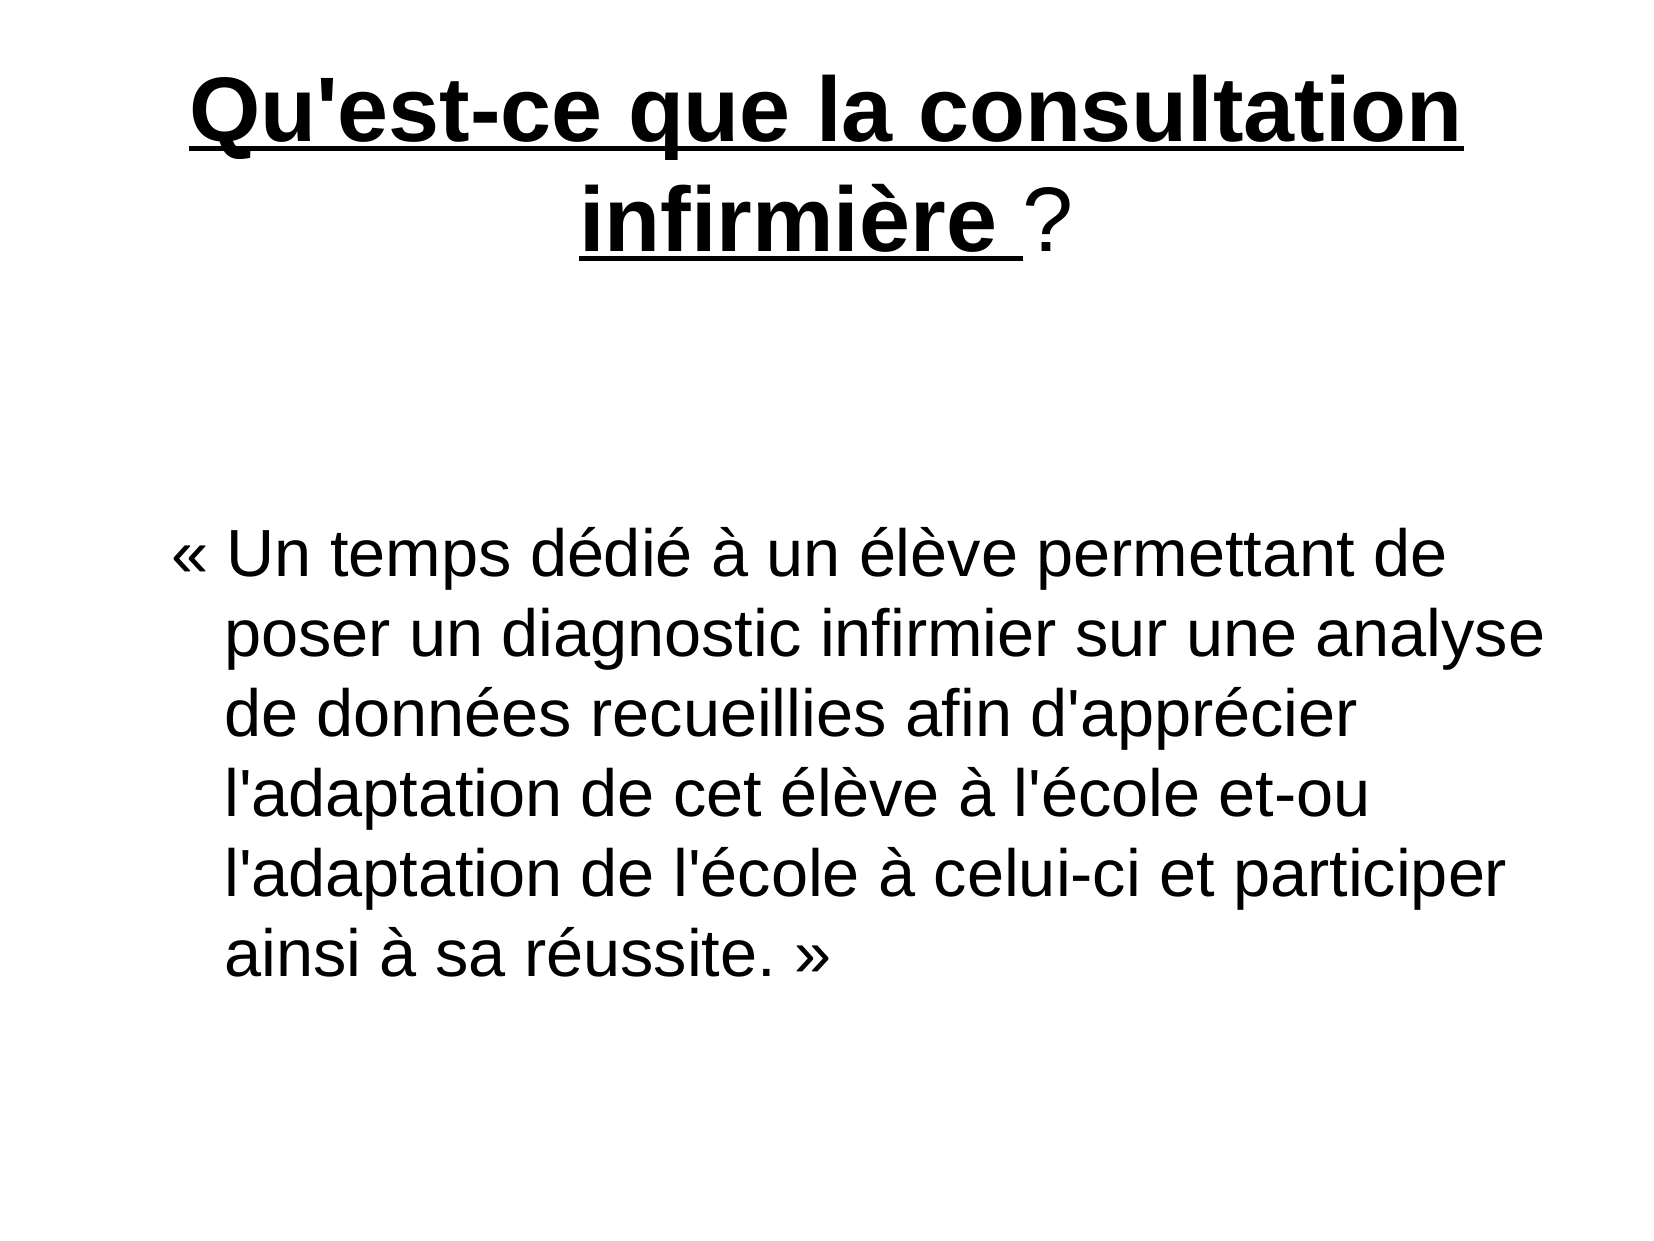

# Qu'est-ce que la consultation infirmière ?
« Un temps dédié à un élève permettant de poser un diagnostic infirmier sur une analyse de données recueillies afin d'apprécier l'adaptation de cet élève à l'école et-ou l'adaptation de l'école à celui-ci et participer ainsi à sa réussite. »